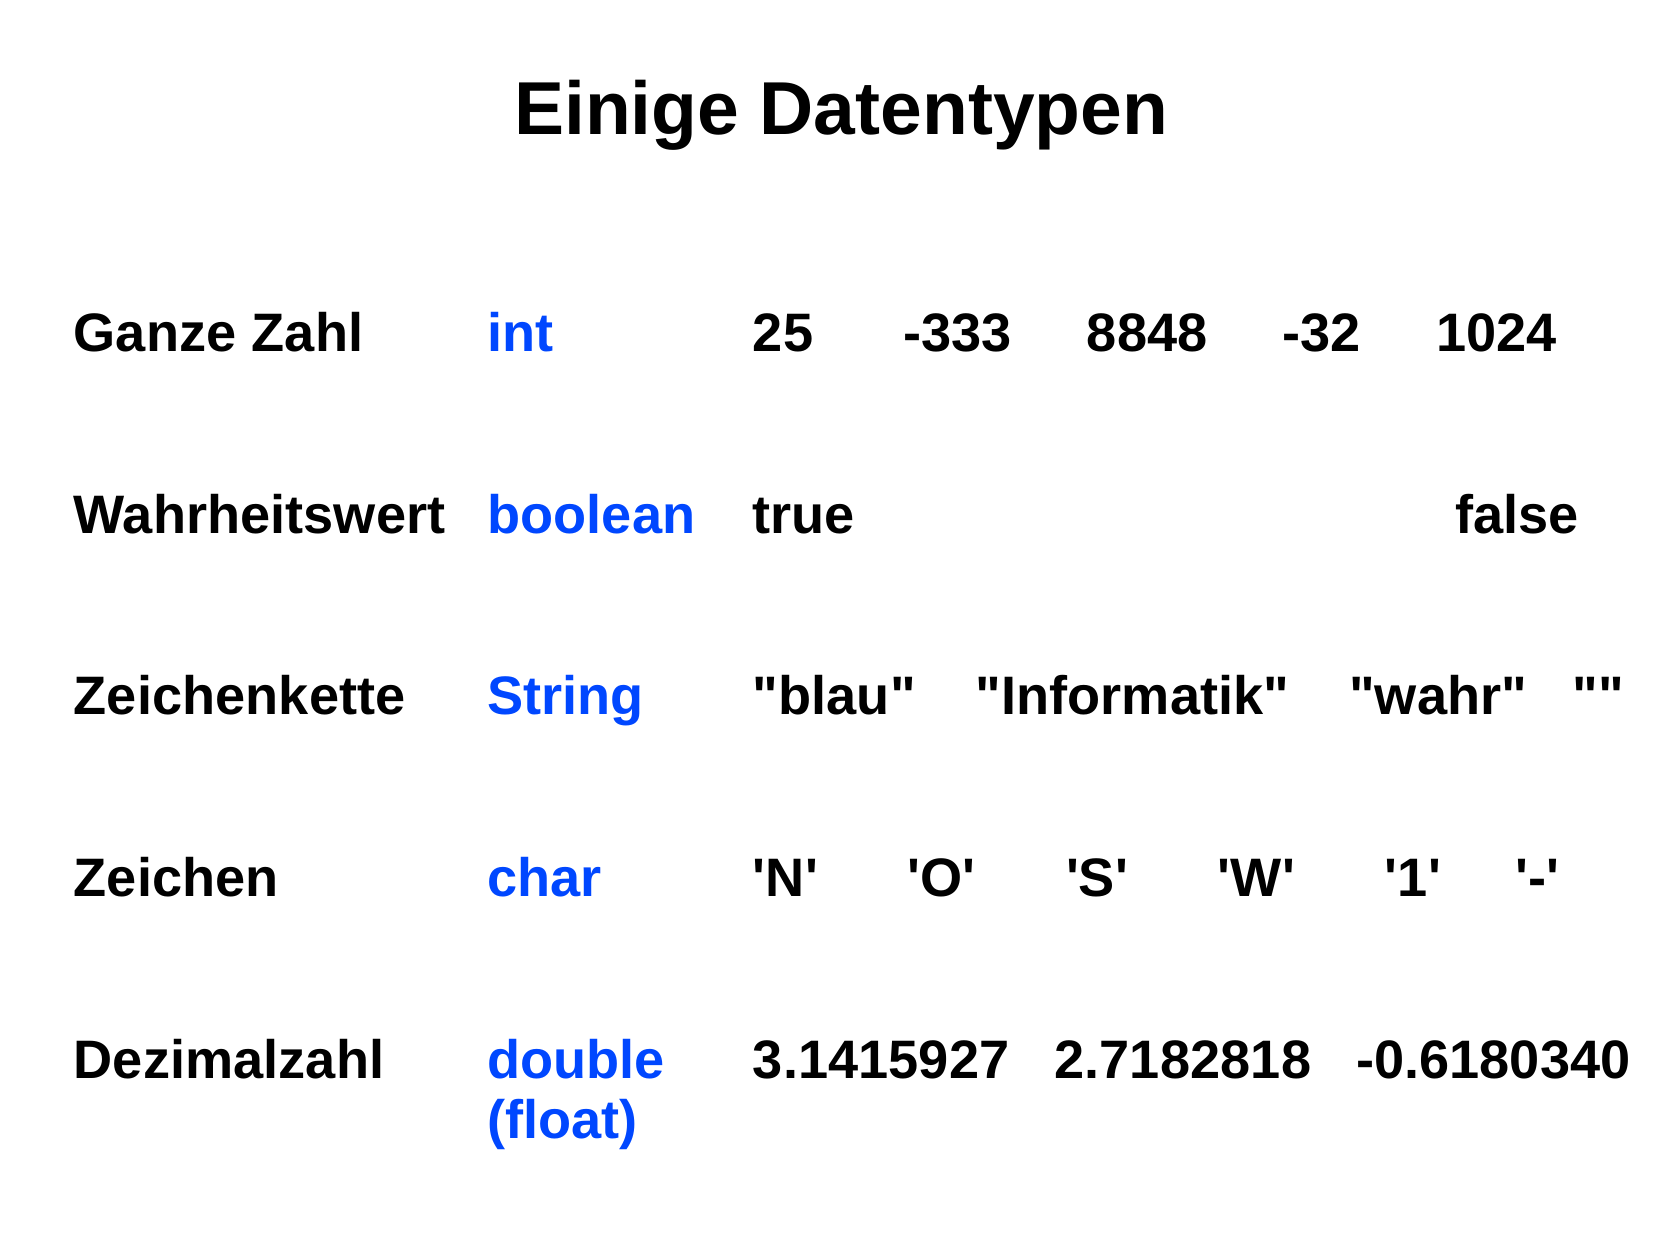

Einige Datentypen
Ganze Zahl
Wahrheitswert
Zeichenkette
Zeichen
Dezimalzahl
int
boolean
String
char
double (float)
25 -333 8848 -32 1024
true false
"blau" "Informatik" "wahr" ""
'N' 'O' 'S' 'W' '1' '-'
3.1415927 2.7182818 -0.6180340